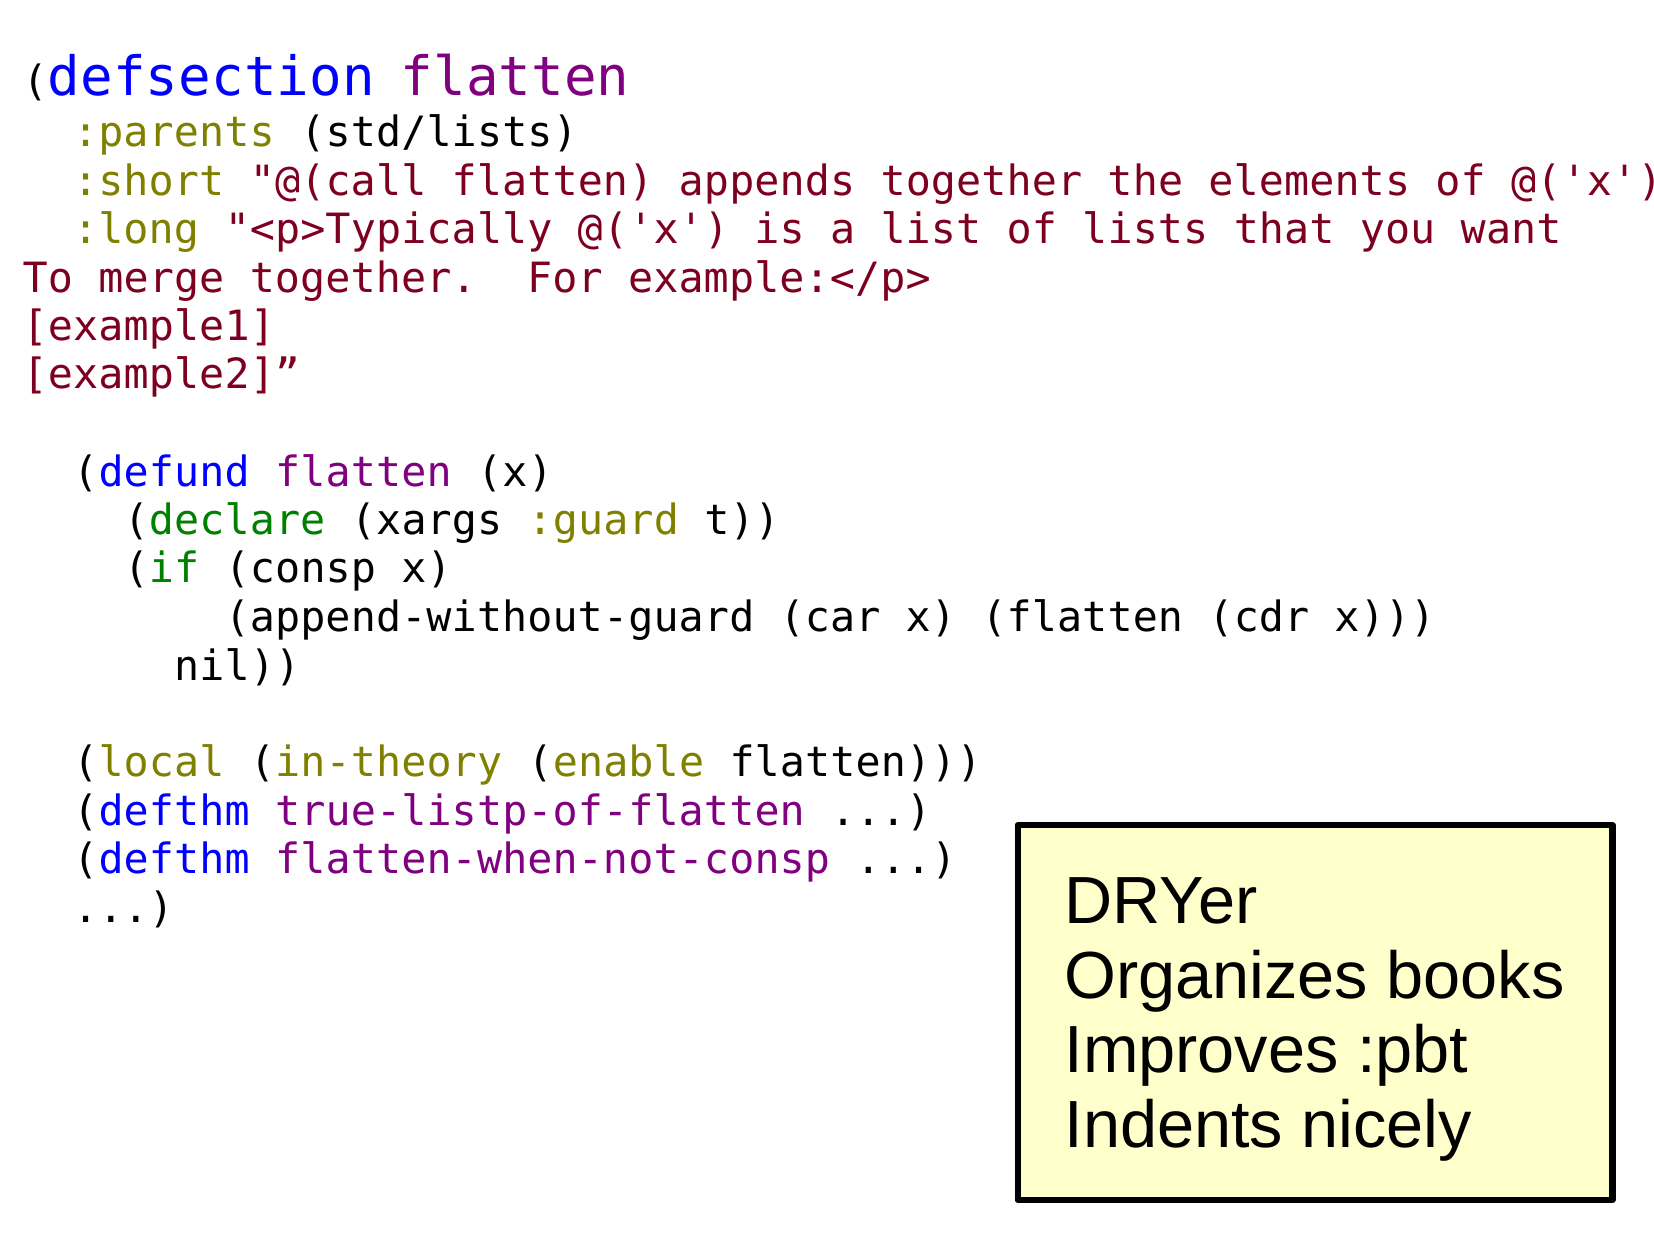

(defsection flatten
 :parents (std/lists)
 :short "@(call flatten) appends together the elements of @('x').”
 :long "<p>Typically @('x') is a list of lists that you want
To merge together. For example:</p>
[example1]
[example2]”
 (defund flatten (x)
 (declare (xargs :guard t))
 (if (consp x)
 (append-without-guard (car x) (flatten (cdr x)))
 nil))
 (local (in-theory (enable flatten)))
 (defthm true-listp-of-flatten ...)
 (defthm flatten-when-not-consp ...)
 ...)
DRYer
Organizes books
Improves :pbt
Indents nicely